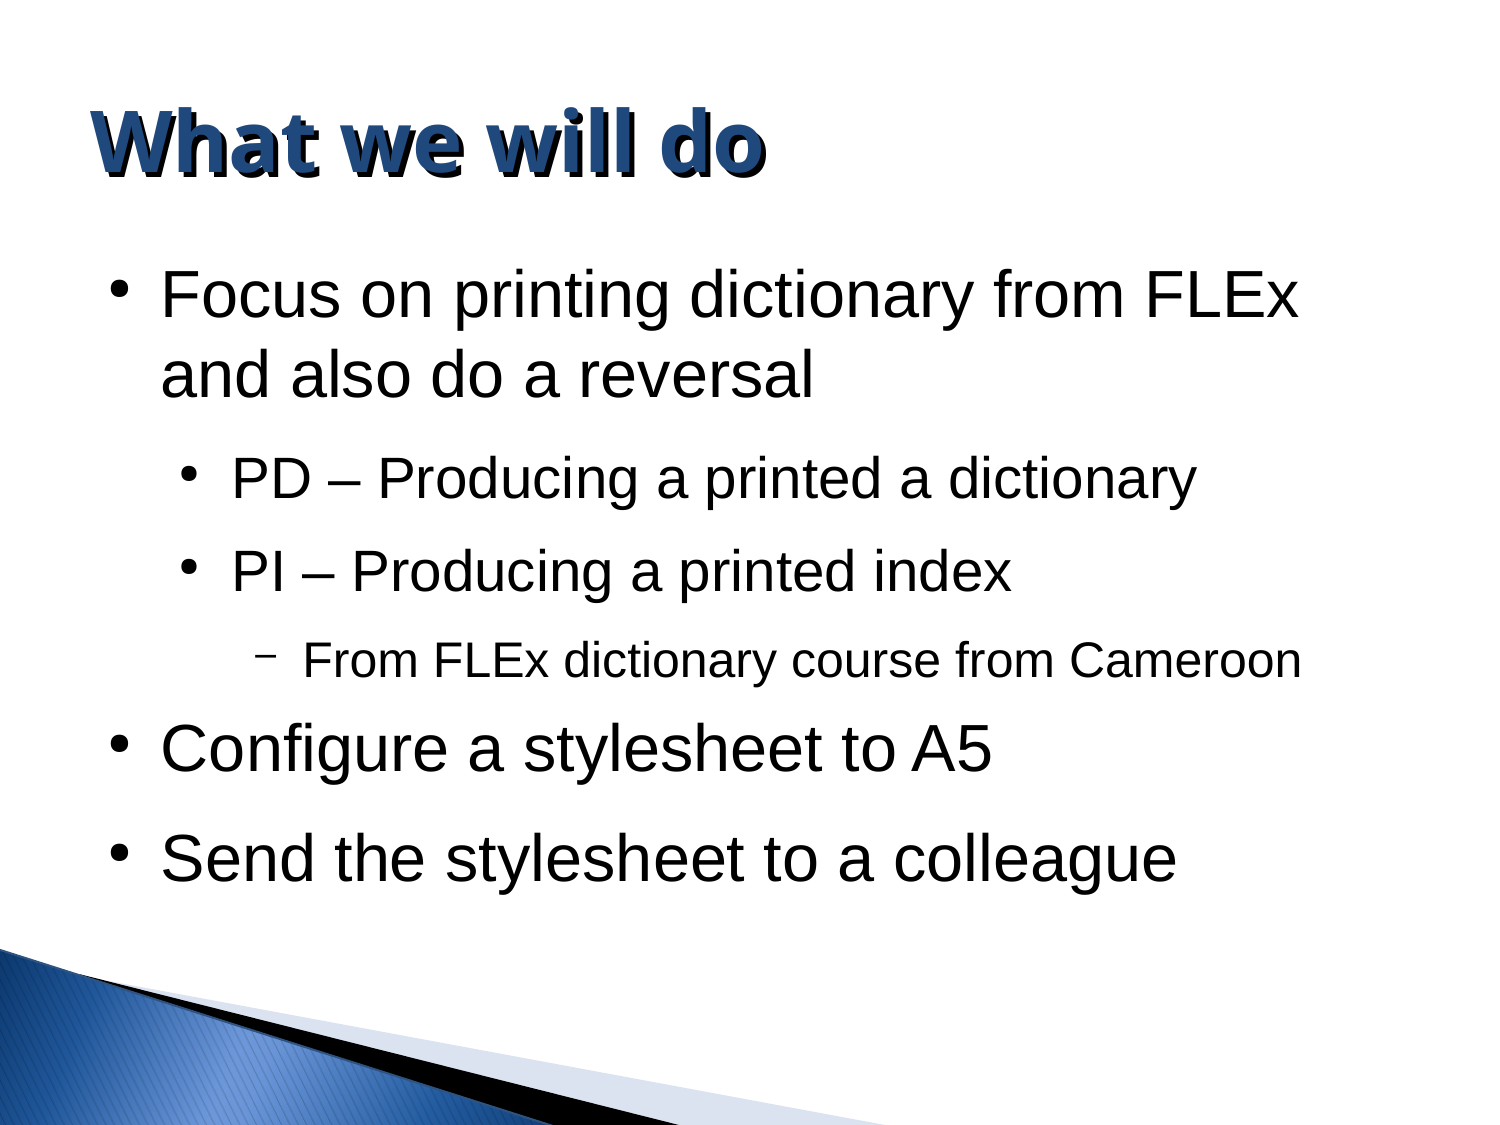

What we will do
# Focus on printing dictionary from FLEx and also do a reversal
PD – Producing a printed a dictionary
PI – Producing a printed index
From FLEx dictionary course from Cameroon
Configure a stylesheet to A5
Send the stylesheet to a colleague